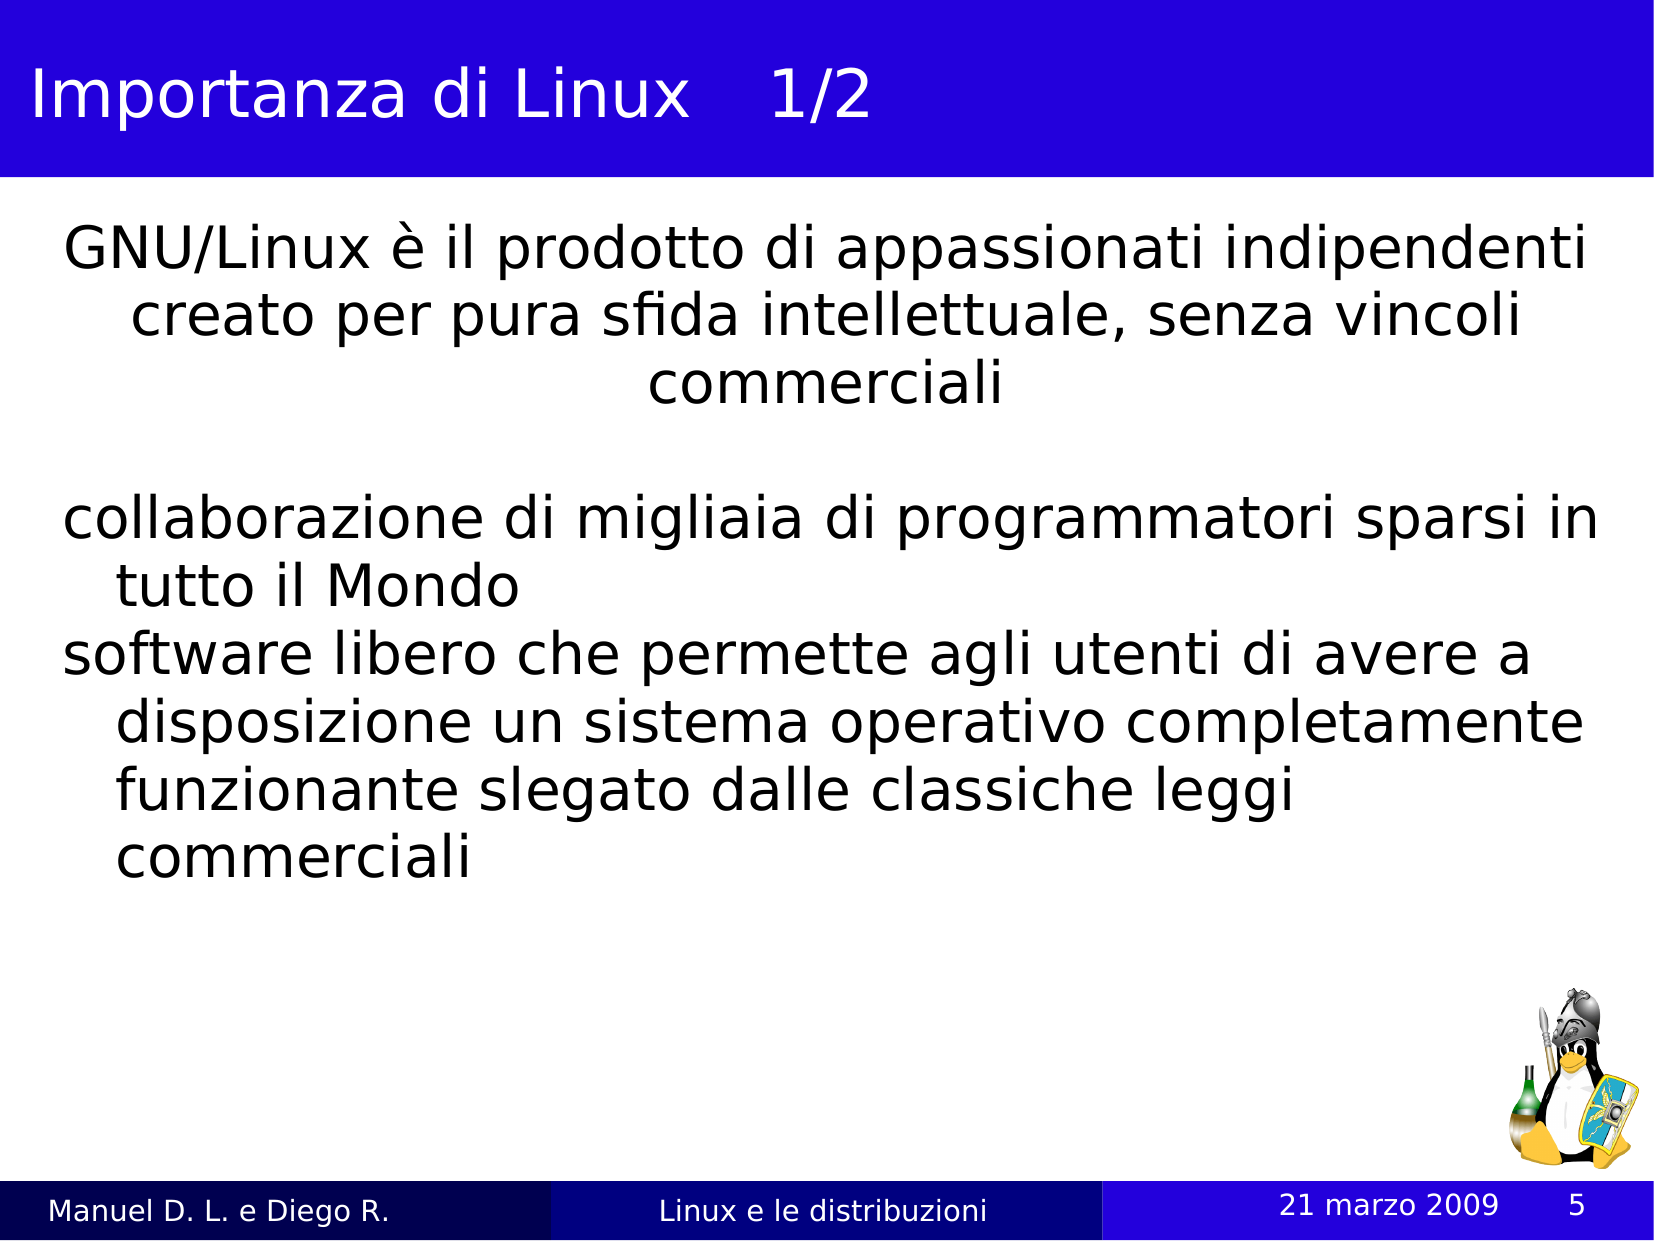

# Importanza di Linux		1/2
GNU/Linux è il prodotto di appassionati indipendenti creato per pura sfida intellettuale, senza vincoli commerciali
collaborazione di migliaia di programmatori sparsi in tutto il Mondo
software libero che permette agli utenti di avere a disposizione un sistema operativo completamente funzionante slegato dalle classiche leggi commerciali